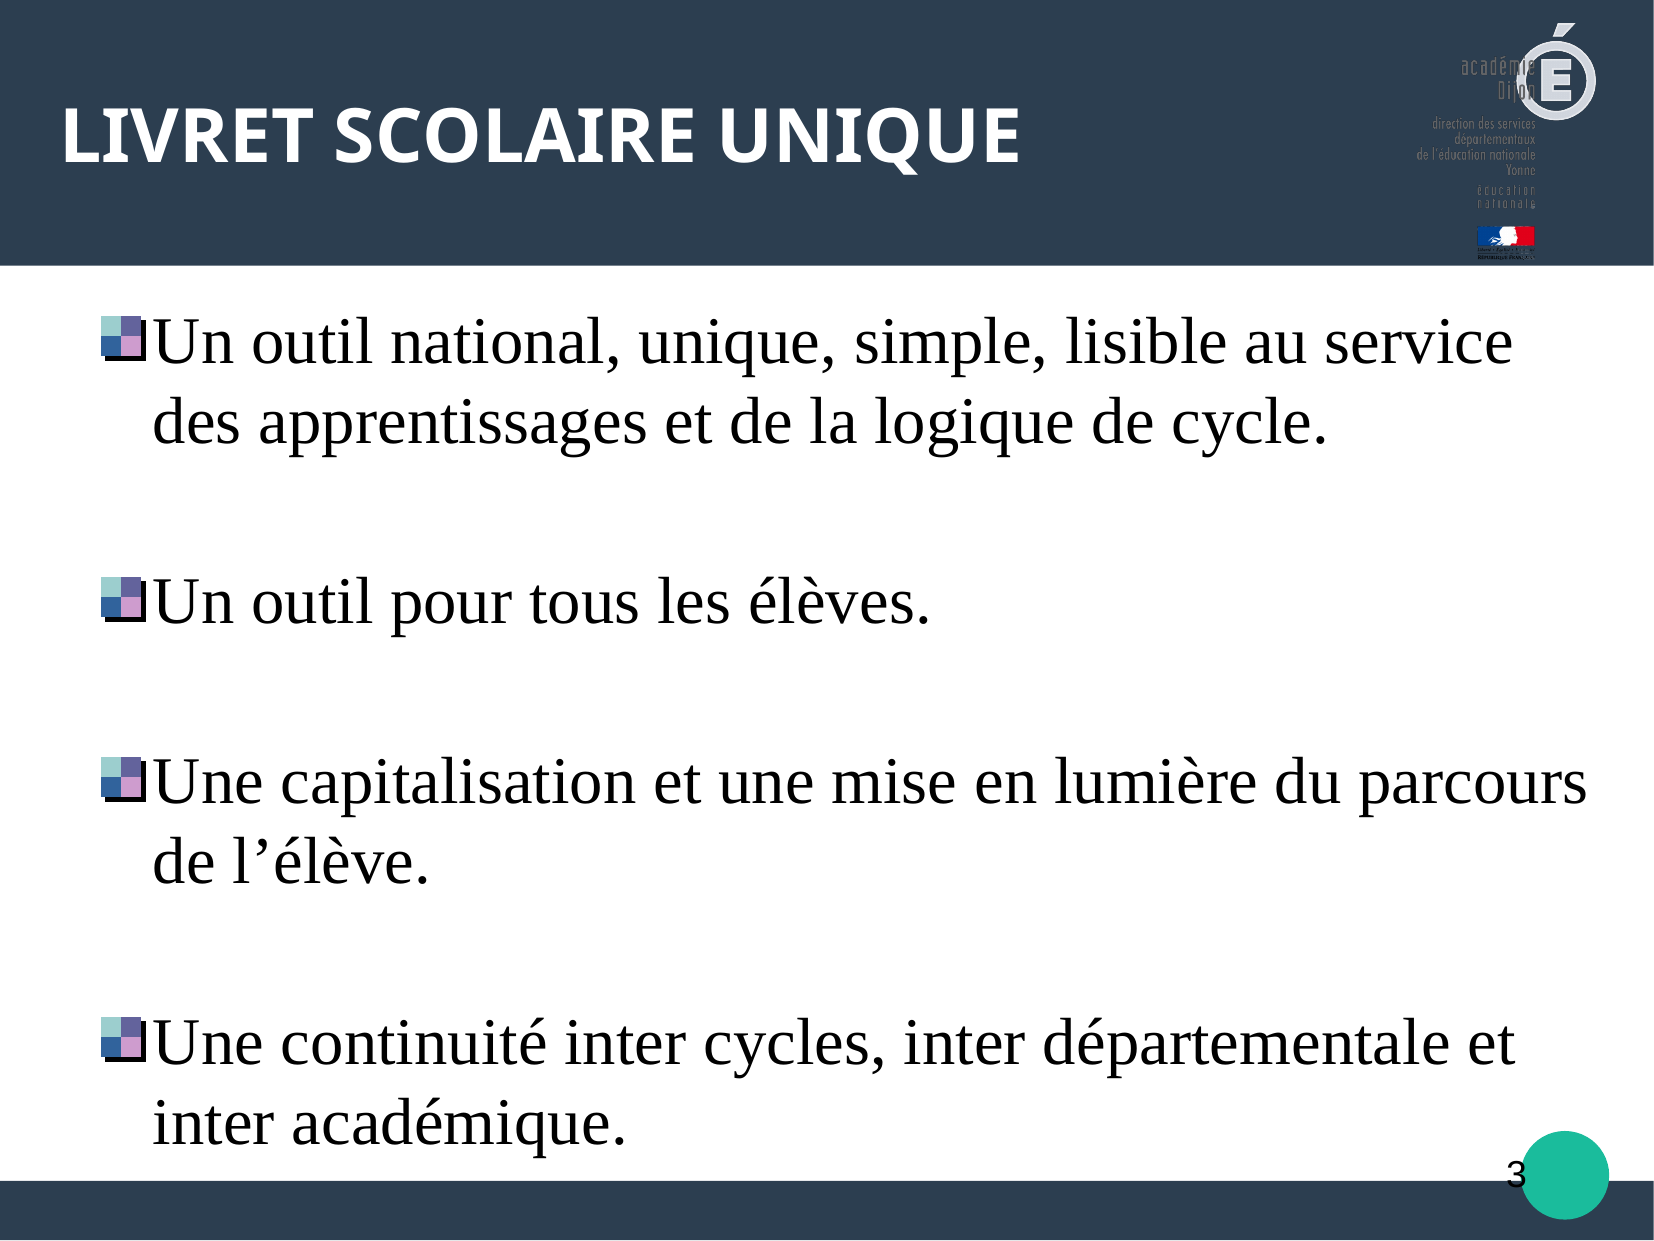

# LIVRET SCOLAIRE UNIQUE
Un outil national, unique, simple, lisible au service des apprentissages et de la logique de cycle.
Un outil pour tous les élèves.
Une capitalisation et une mise en lumière du parcours de l’élève.
Une continuité inter cycles, inter départementale et inter académique.
3